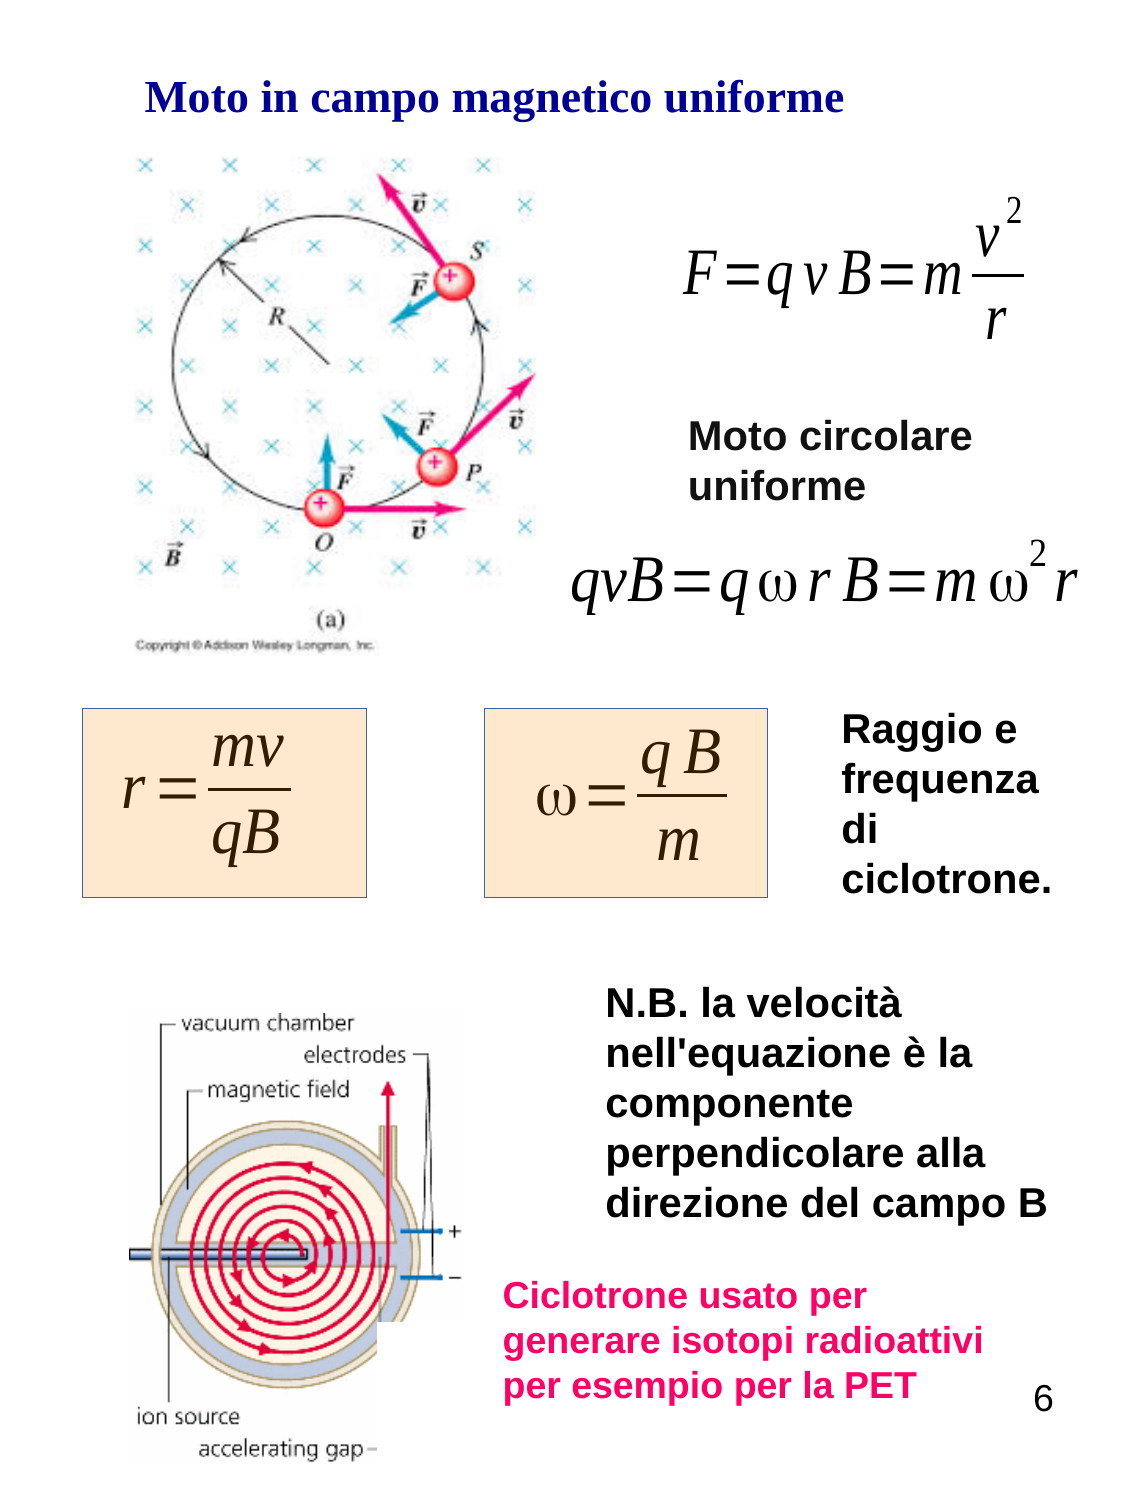

Moto in campo magnetico uniforme
Moto circolare uniforme
Raggio e frequenza di ciclotrone.
N.B. la velocità nell'equazione è la componente perpendicolare alla direzione del campo B
Ciclotrone usato per generare isotopi radioattivi per esempio per la PET
P15 Magnetismo
6